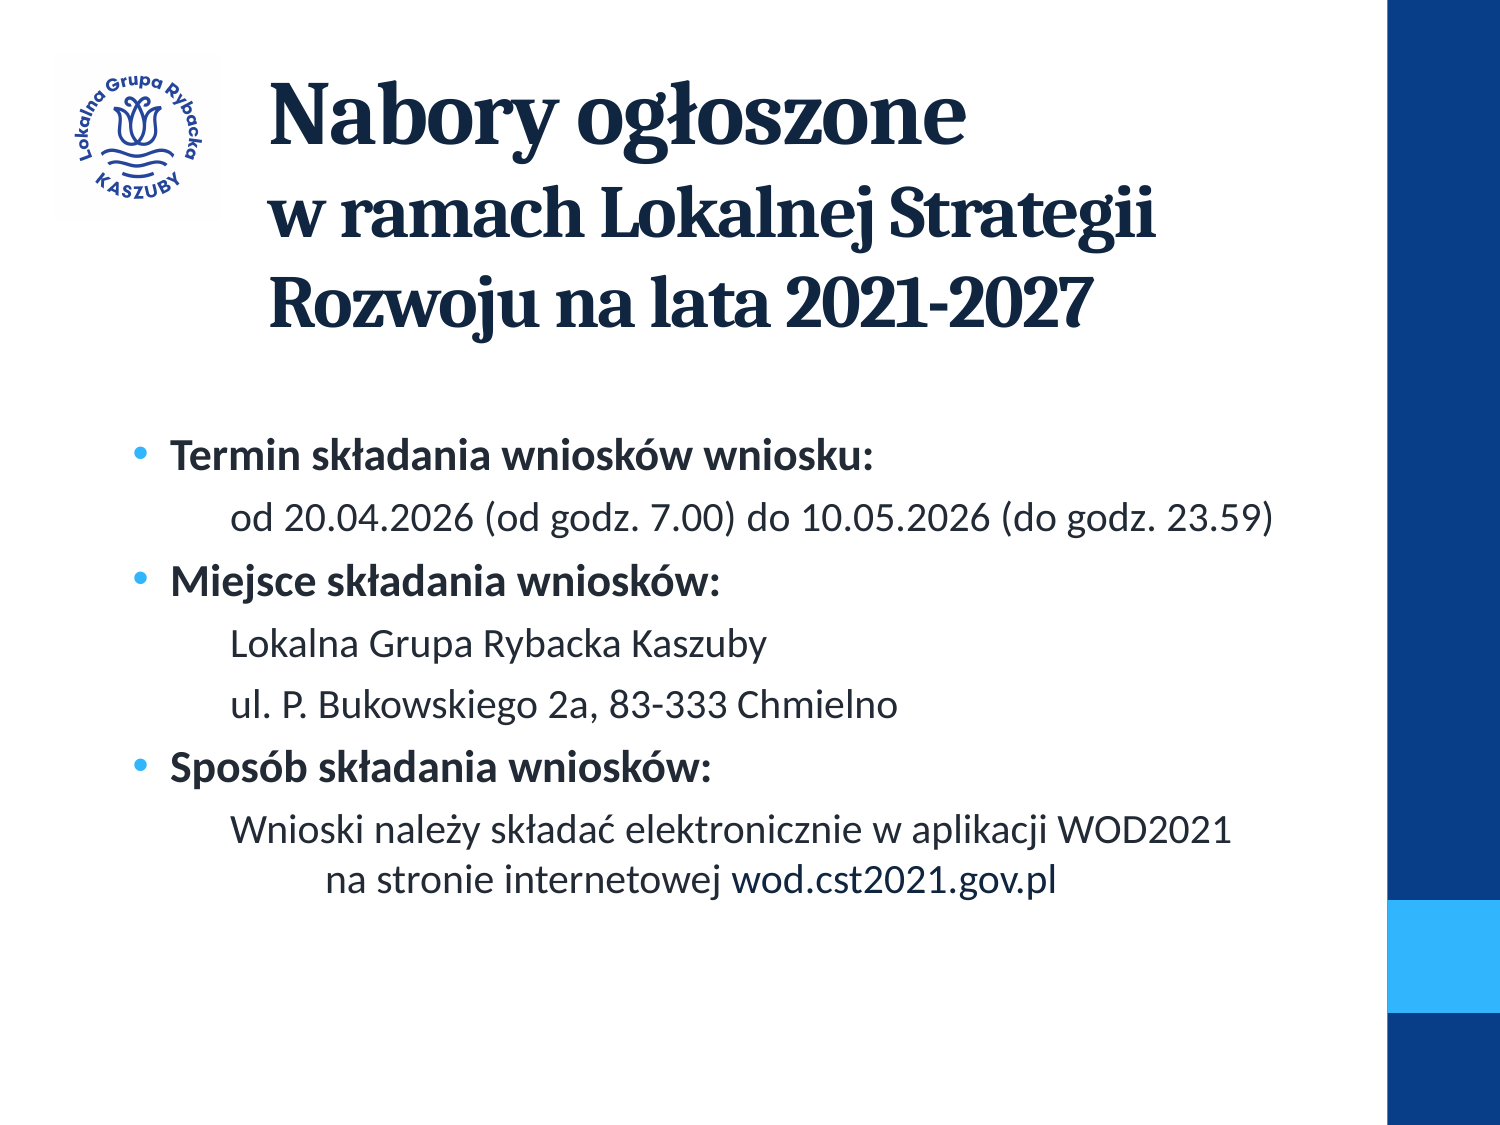

Nabory ogłoszone
w ramach Lokalnej Strategii Rozwoju na lata 2021-2027
# Termin składania wniosków wniosku:
od 20.04.2026 (od godz. 7.00) do 10.05.2026 (do godz. 23.59)
Miejsce składania wniosków:
Lokalna Grupa Rybacka Kaszuby
ul. P. Bukowskiego 2a, 83-333 Chmielno
Sposób składania wniosków:
Wnioski należy składać elektronicznie w aplikacji WOD2021 na stronie internetowej wod.cst2021.gov.pl